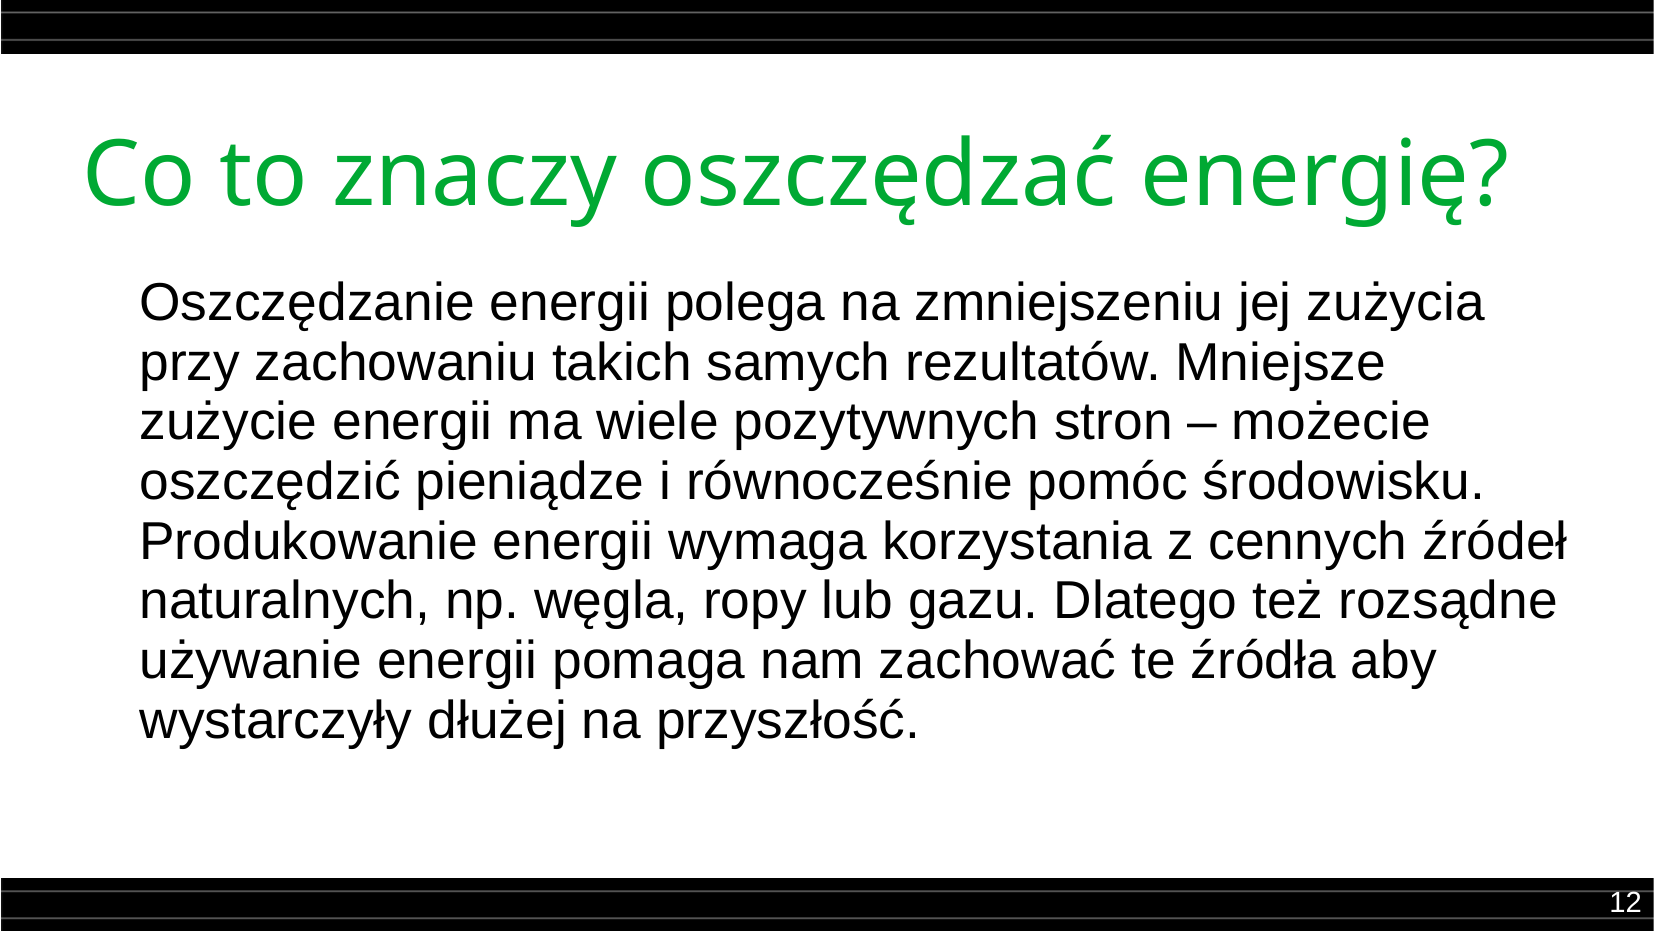

# Co to znaczy oszczędzać energię?
Oszczędzanie energii polega na zmniejszeniu jej zużycia przy zachowaniu takich samych rezultatów. Mniejsze zużycie energii ma wiele pozytywnych stron – możecie oszczędzić pieniądze i równocześnie pomóc środowisku. Produkowanie energii wymaga korzystania z cennych źródeł naturalnych, np. węgla, ropy lub gazu. Dlatego też rozsądne używanie energii pomaga nam zachować te źródła aby wystarczyły dłużej na przyszłość.